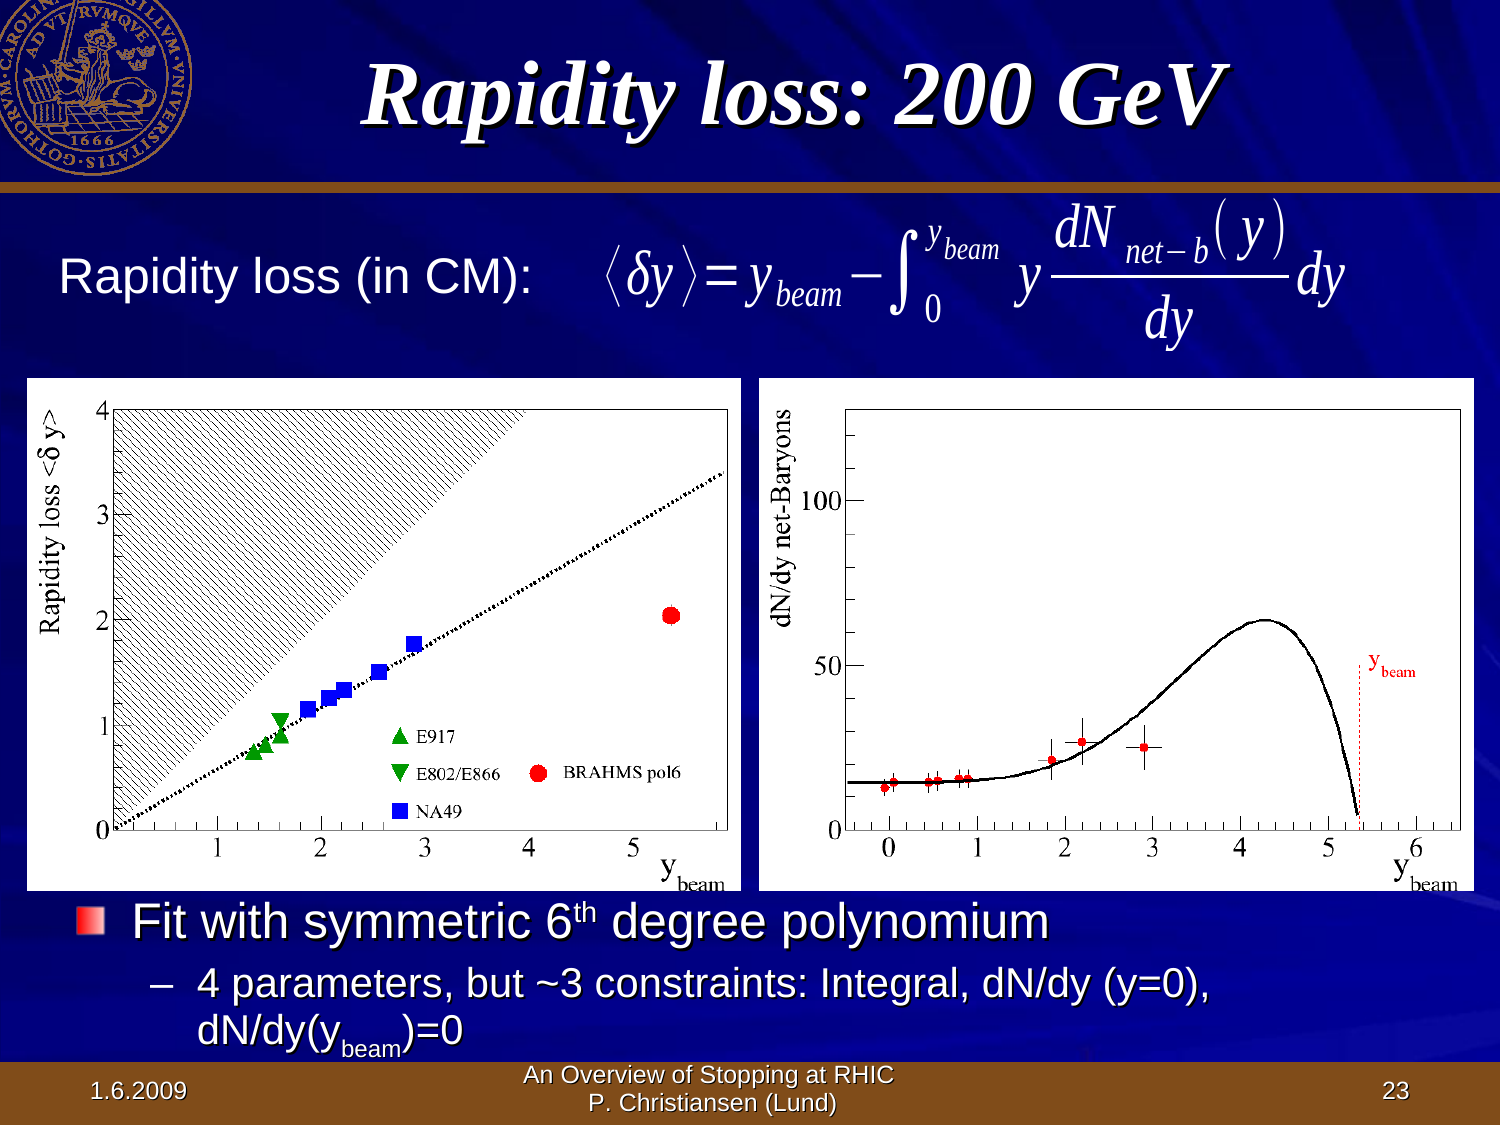

# Rapidity loss: 200 GeV
Rapidity loss (in CM):
Fit with symmetric 6th degree polynomium
4 parameters, but ~3 constraints: Integral, dN/dy (y=0), dN/dy(ybeam)=0
23